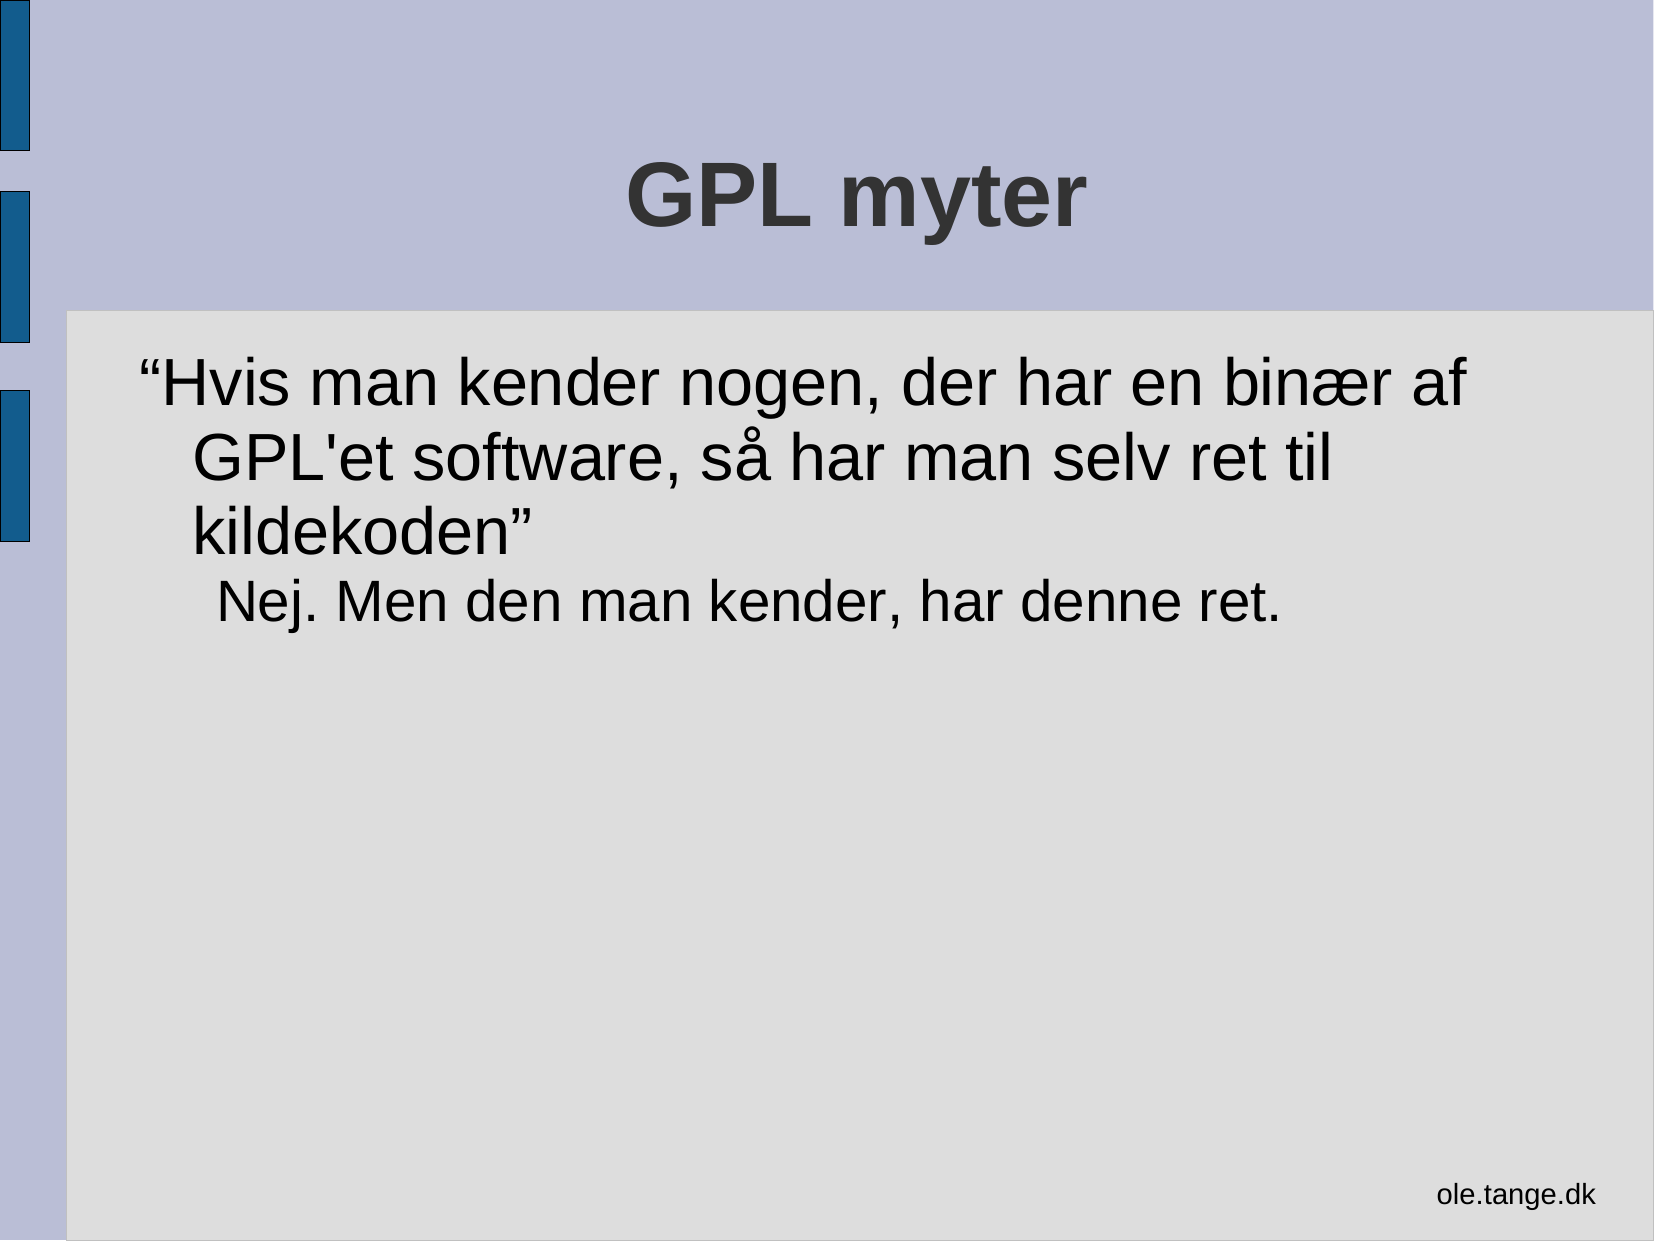

# GPL myter
“Hvis man kender nogen, der har en binær af GPL'et software, så har man selv ret til kildekoden”
Nej. Men den man kender, har denne ret.